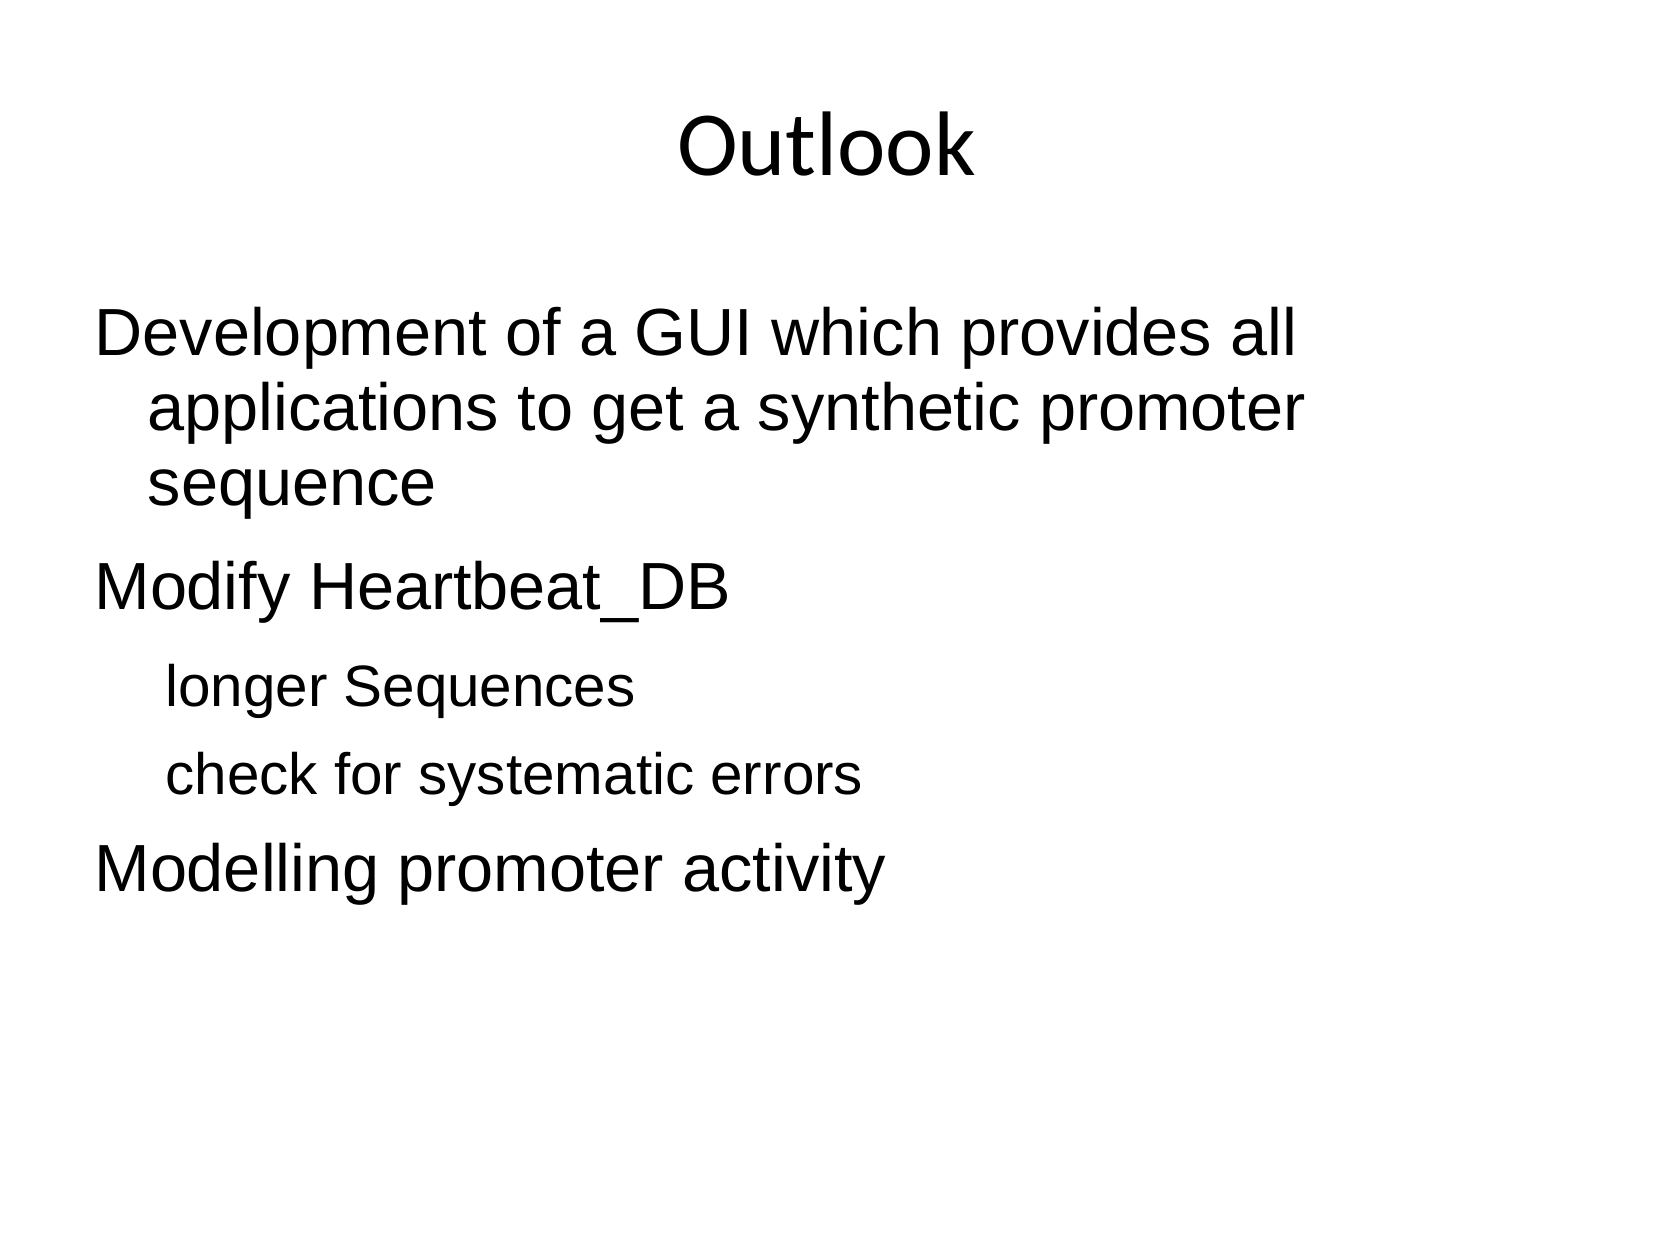

# Outlook
Development of a GUI which provides all applications to get a synthetic promoter sequence
Modify Heartbeat_DB
longer Sequences
check for systematic errors
Modelling promoter activity